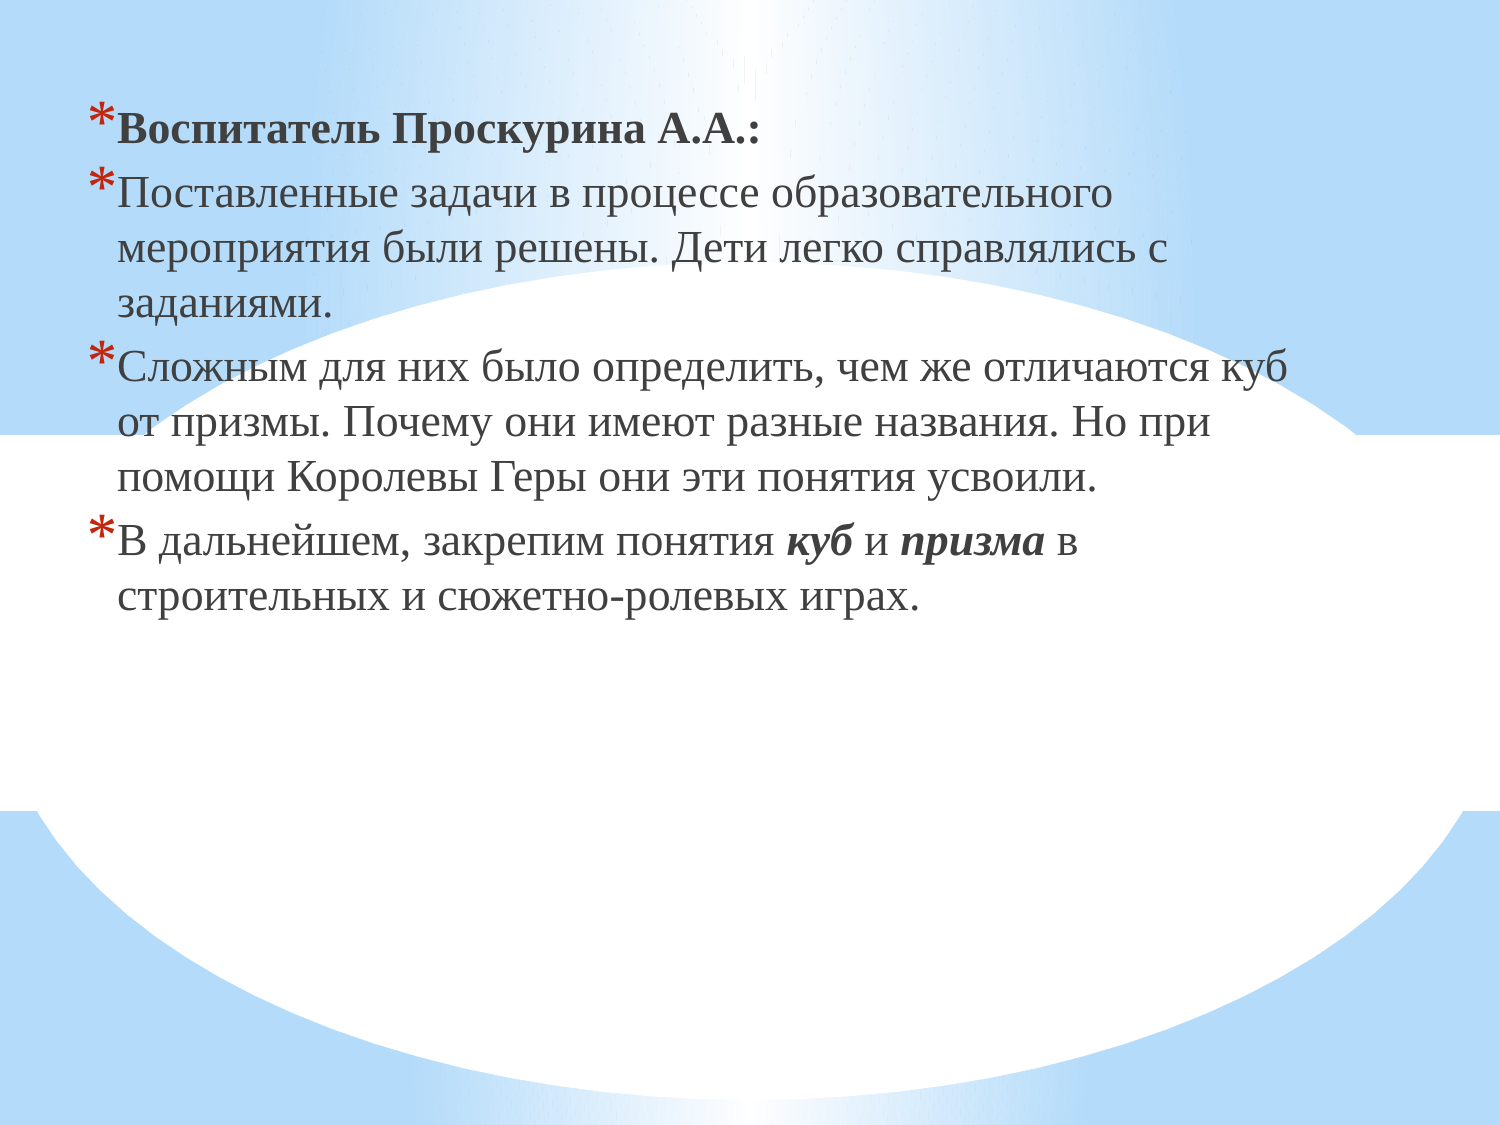

# Воспитатель Проскурина А.А.:
Поставленные задачи в процессе образовательного мероприятия были решены. Дети легко справлялись с заданиями.
Сложным для них было определить, чем же отличаются куб от призмы. Почему они имеют разные названия. Но при помощи Королевы Геры они эти понятия усвоили.
В дальнейшем, закрепим понятия куб и призма в строительных и сюжетно-ролевых играх.